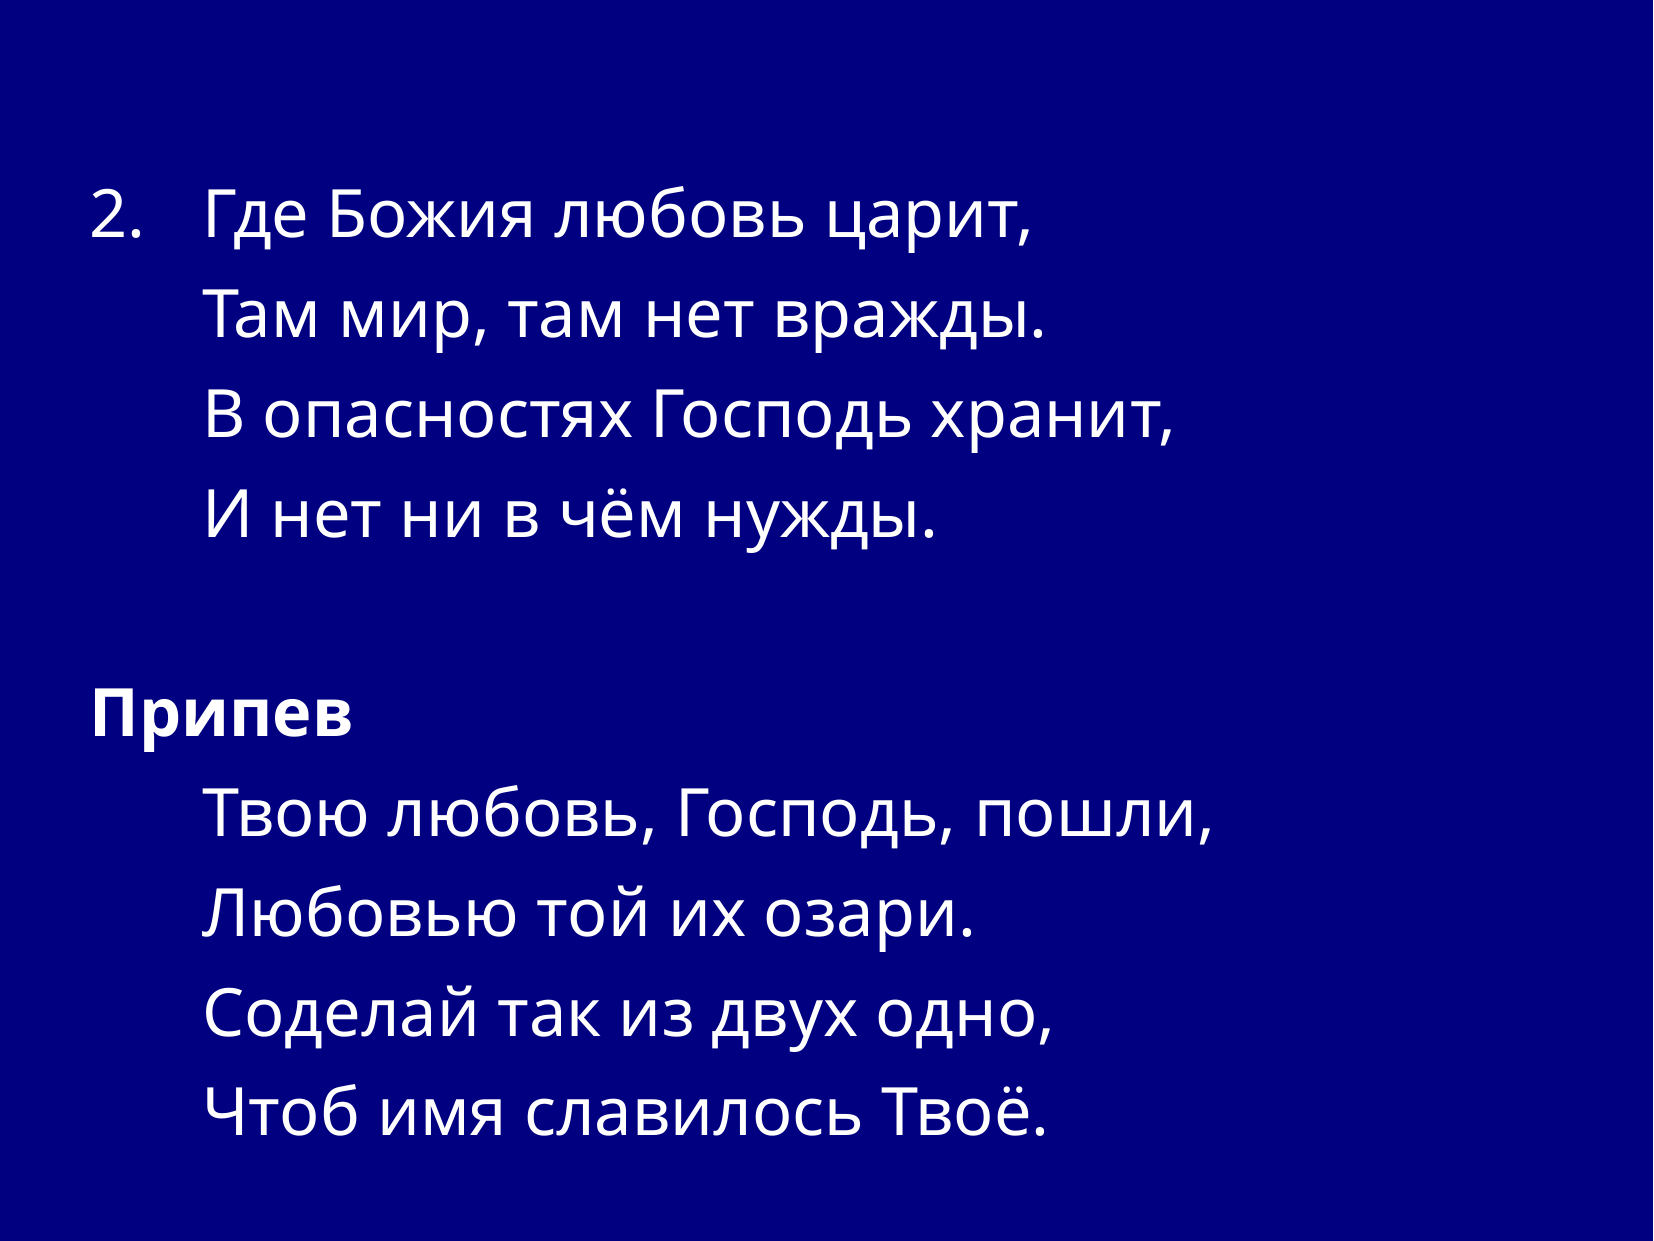

2.	Где Божия любовь царит,
	Там мир, там нет вражды.
	В опасностях Господь хранит,
	И нет ни в чём нужды.
Припев
	Твою любовь, Господь, пошли,
	Любовью той их озари.
	Соделай так из двух одно,
	Чтоб имя славилось Твоё.